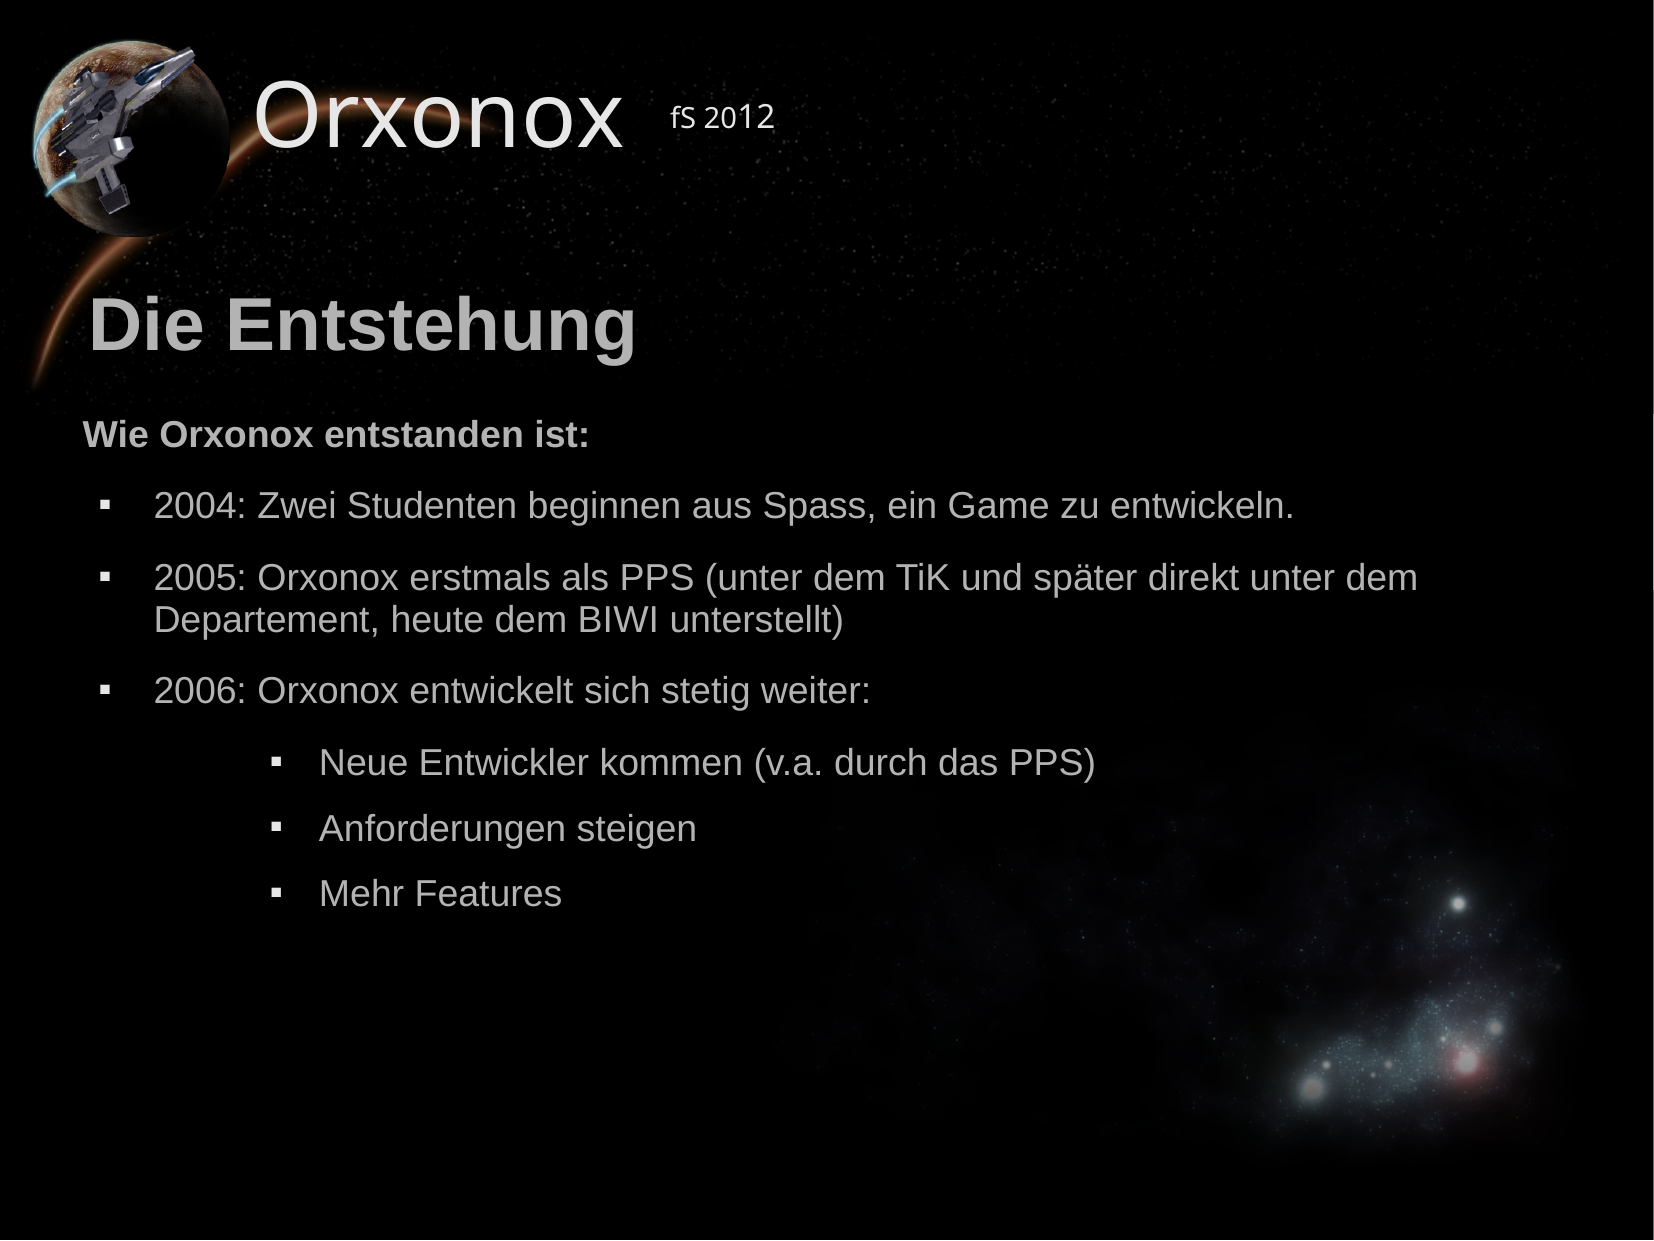

# Die Entstehung
Wie Orxonox entstanden ist:
2004: Zwei Studenten beginnen aus Spass, ein Game zu entwickeln.
2005: Orxonox erstmals als PPS (unter dem TiK und später direkt unter dem Departement, heute dem BIWI unterstellt)
2006: Orxonox entwickelt sich stetig weiter:
Neue Entwickler kommen (v.a. durch das PPS)
Anforderungen steigen
Mehr Features